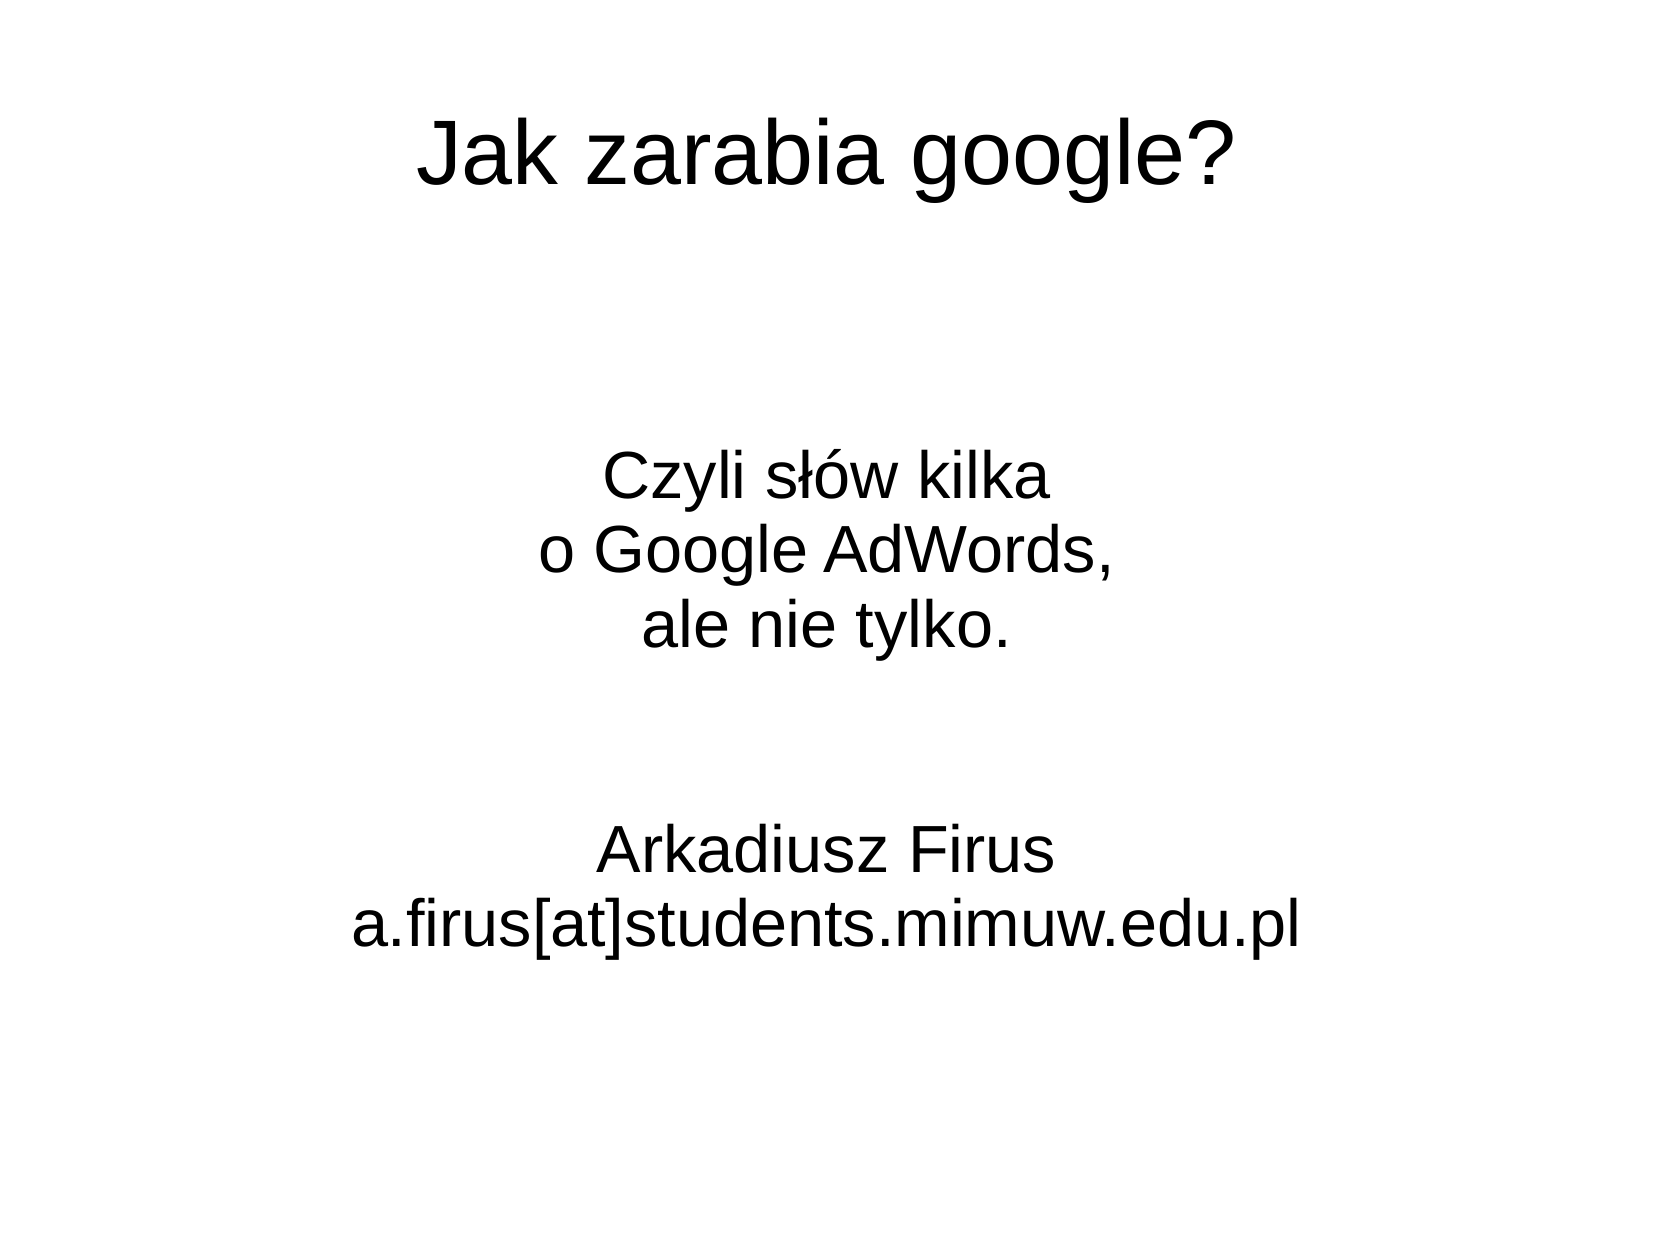

# Jak zarabia google?
Czyli słów kilka
o Google AdWords,
ale nie tylko.
Arkadiusz Firus
a.firus[at]students.mimuw.edu.pl